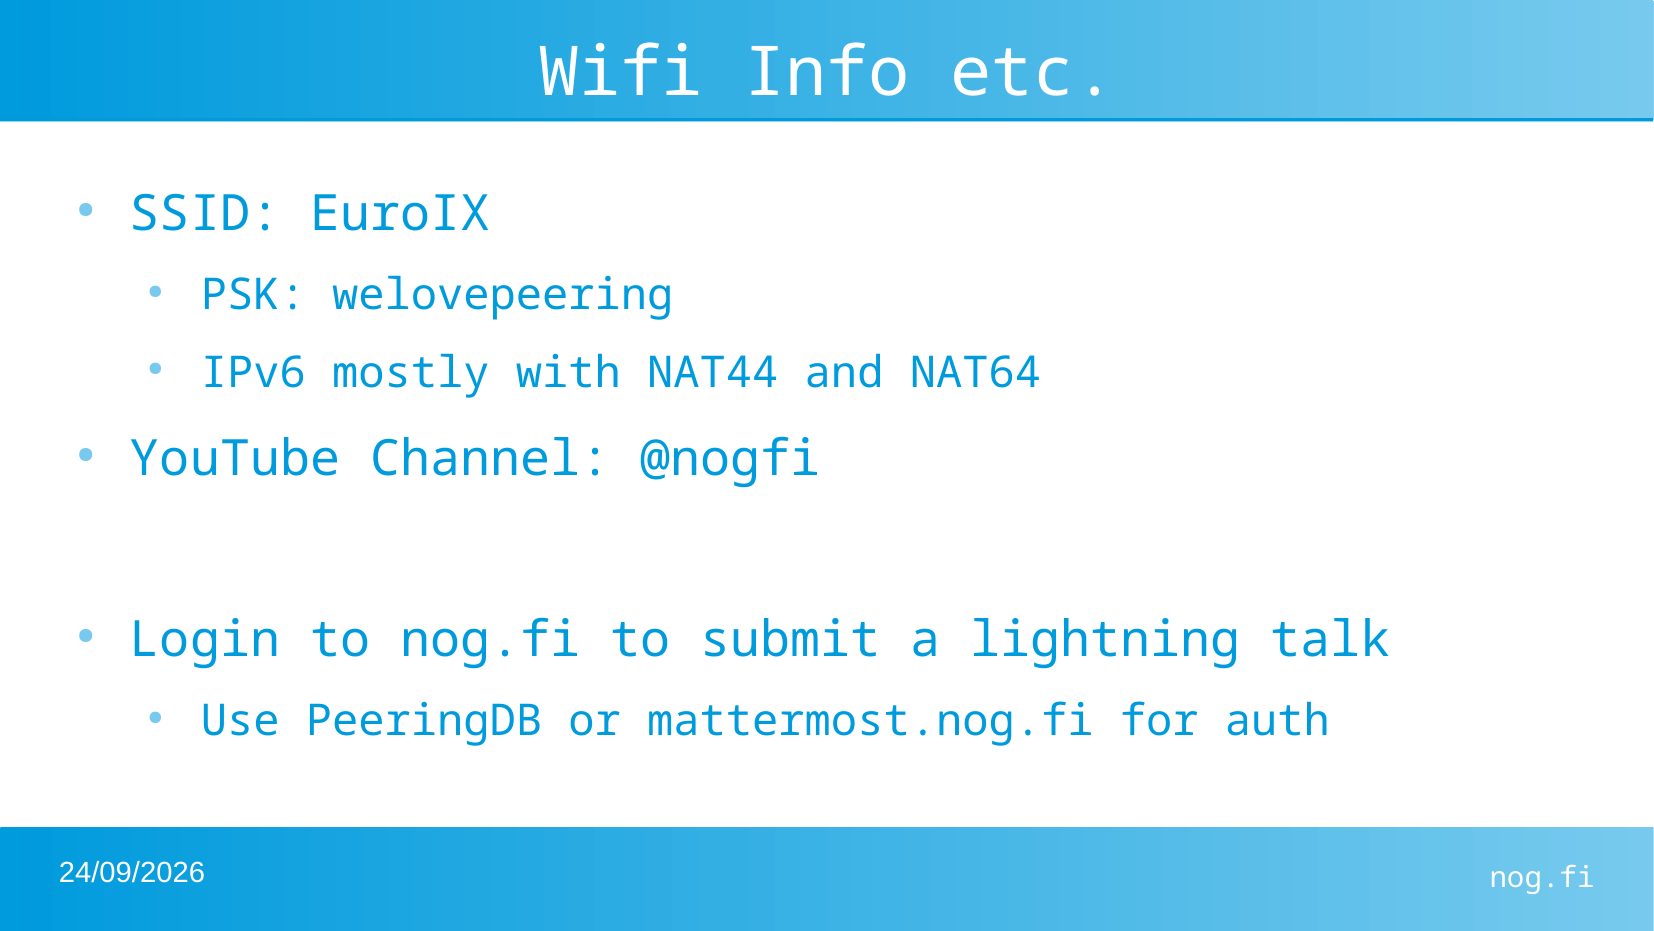

# Wifi Info etc.
SSID: EuroIX
PSK: welovepeering
IPv6 mostly with NAT44 and NAT64
YouTube Channel: @nogfi
Login to nog.fi to submit a lightning talk
Use PeeringDB or mattermost.nog.fi for auth
3